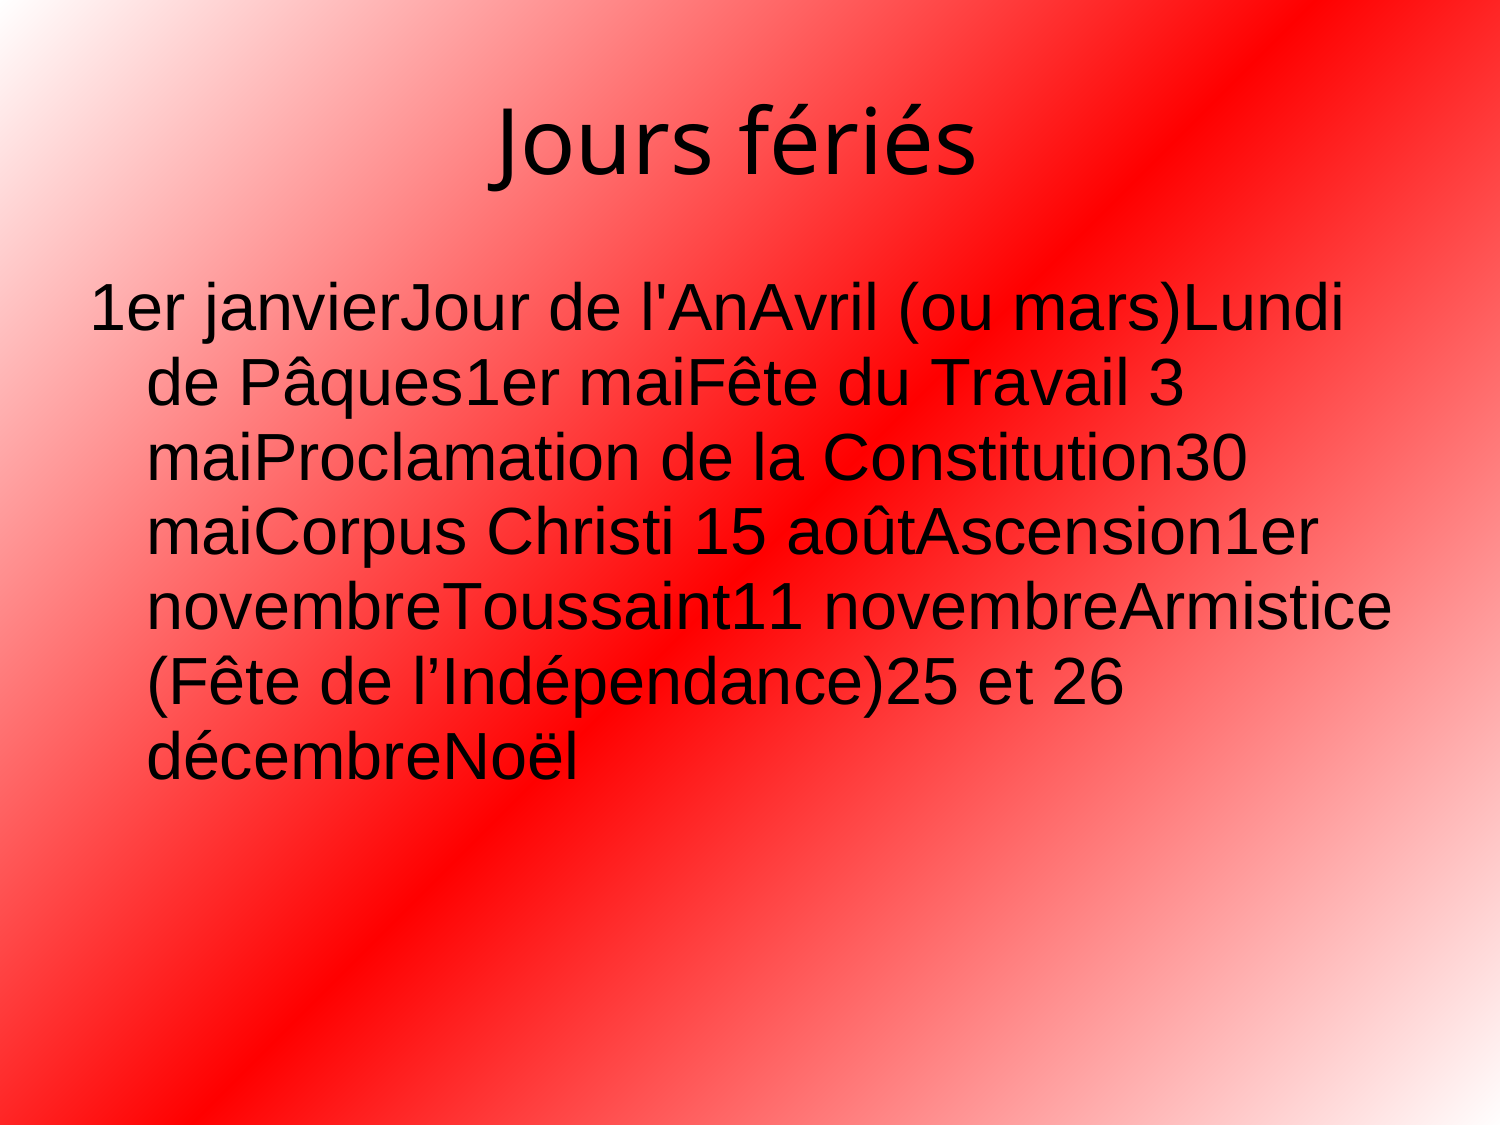

# Jours fériés
1er janvierJour de l'AnAvril (ou mars)Lundi de Pâques1er maiFête du Travail 3 maiProclamation de la Constitution30 maiCorpus Christi 15 aoûtAscension1er novembreToussaint11 novembreArmistice (Fête de l’Indépendance)25 et 26 décembreNoël